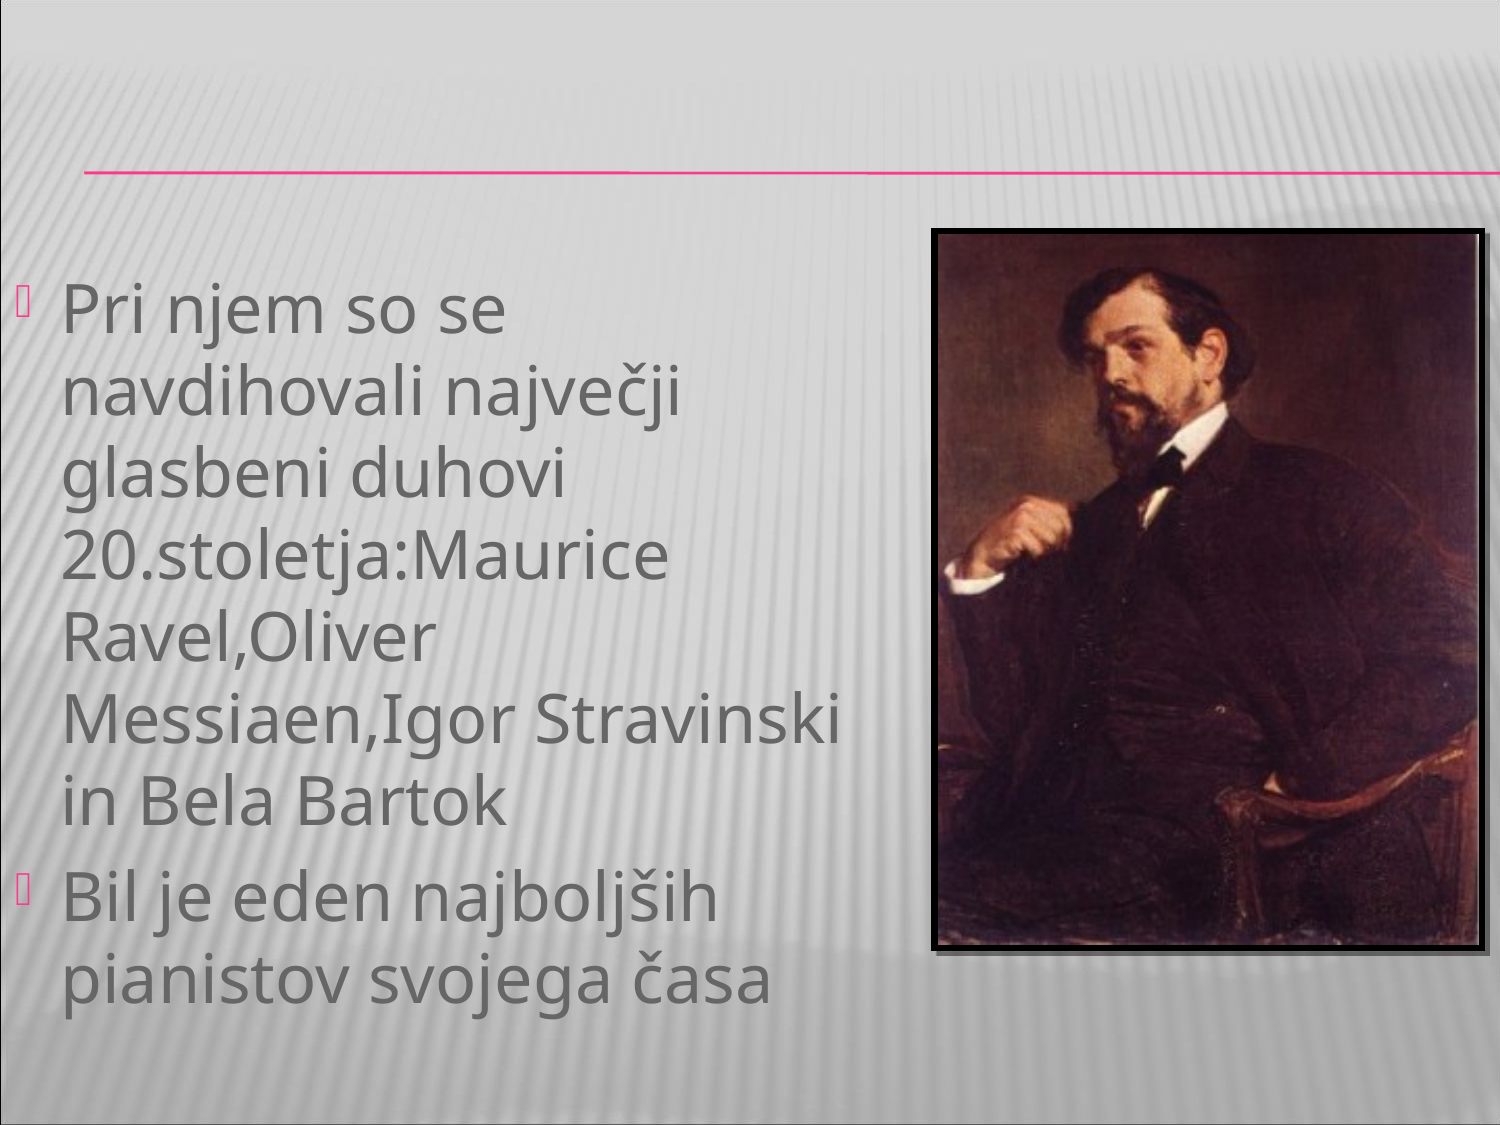

# Pri njem so se navdihovali največji glasbeni duhovi 20.stoletja:Maurice Ravel,Oliver Messiaen,Igor Stravinski in Bela Bartok
Bil je eden najboljših pianistov svojega časa